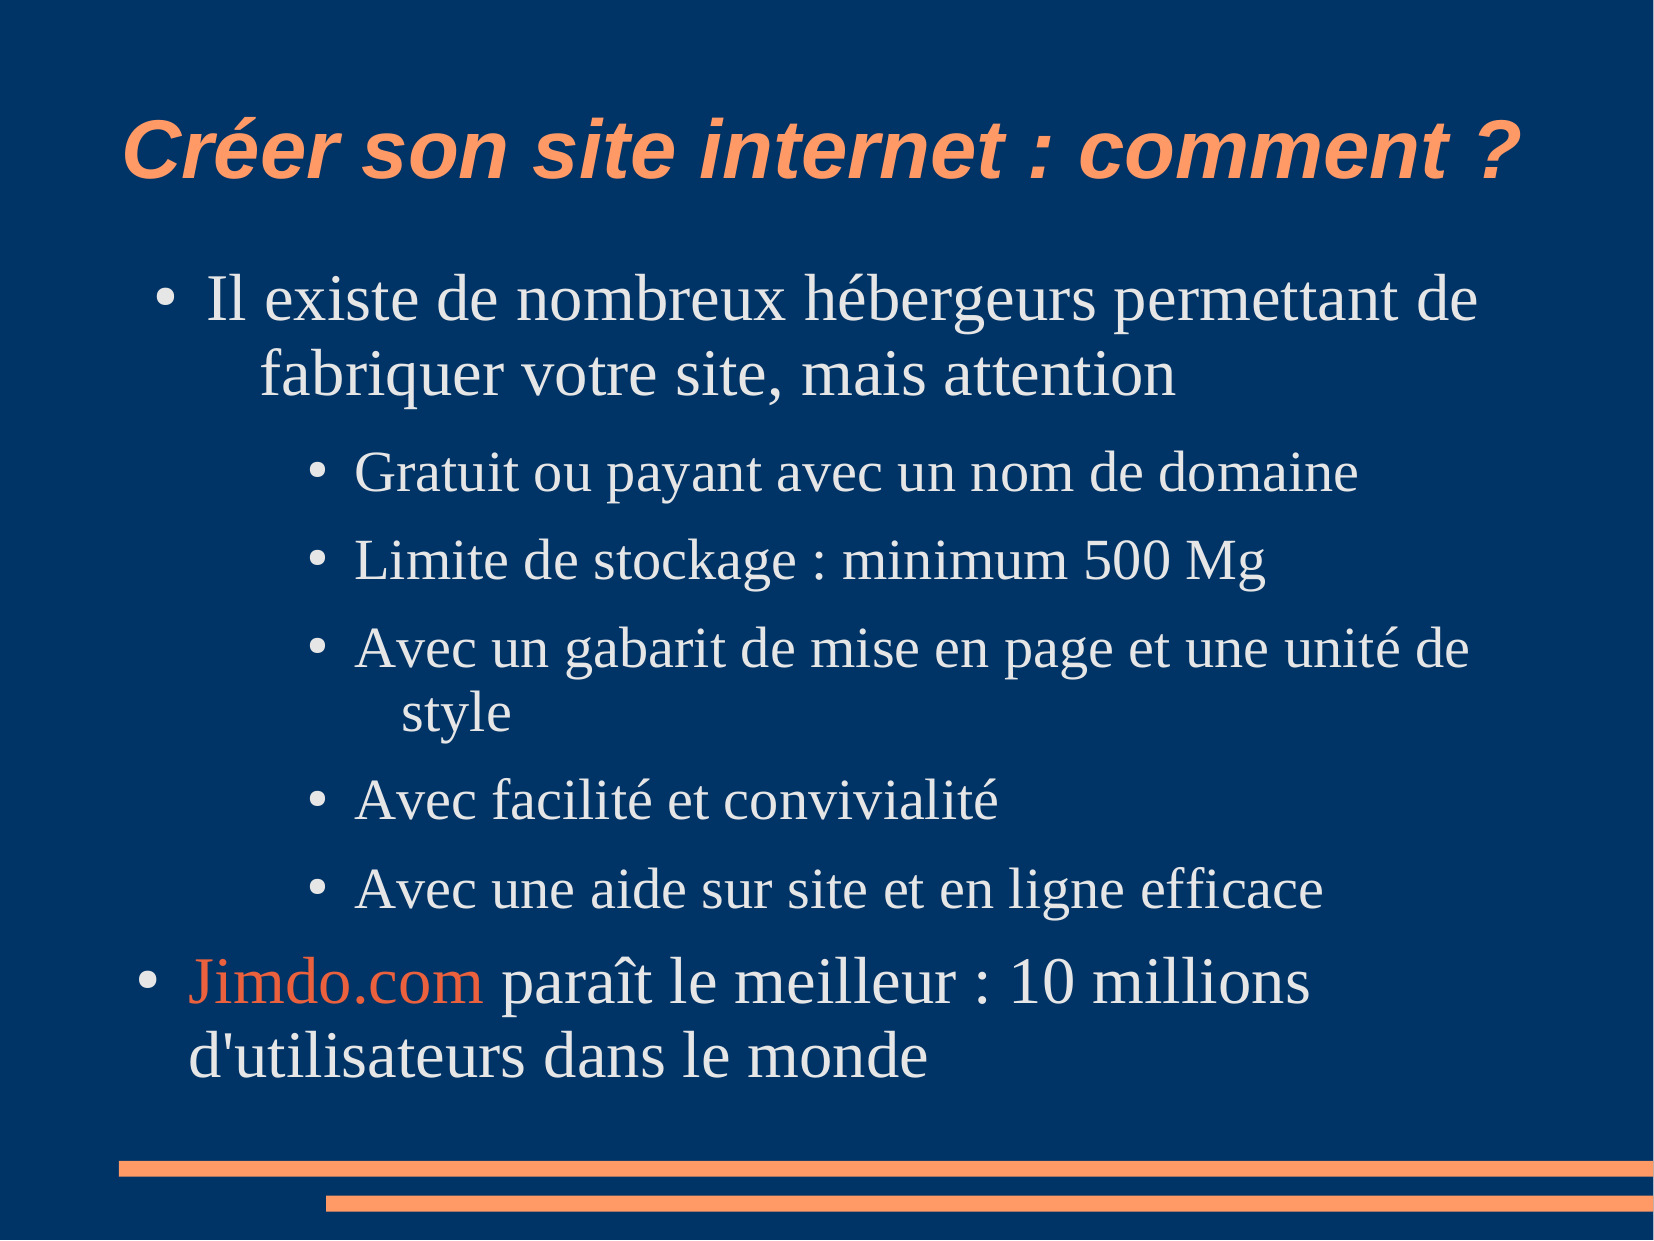

# Créer son site internet : comment ?
Il existe de nombreux hébergeurs permettant de fabriquer votre site, mais attention
Gratuit ou payant avec un nom de domaine
Limite de stockage : minimum 500 Mg
Avec un gabarit de mise en page et une unité de style
Avec facilité et convivialité
Avec une aide sur site et en ligne efficace
Jimdo.com paraît le meilleur : 10 millions d'utilisateurs dans le monde